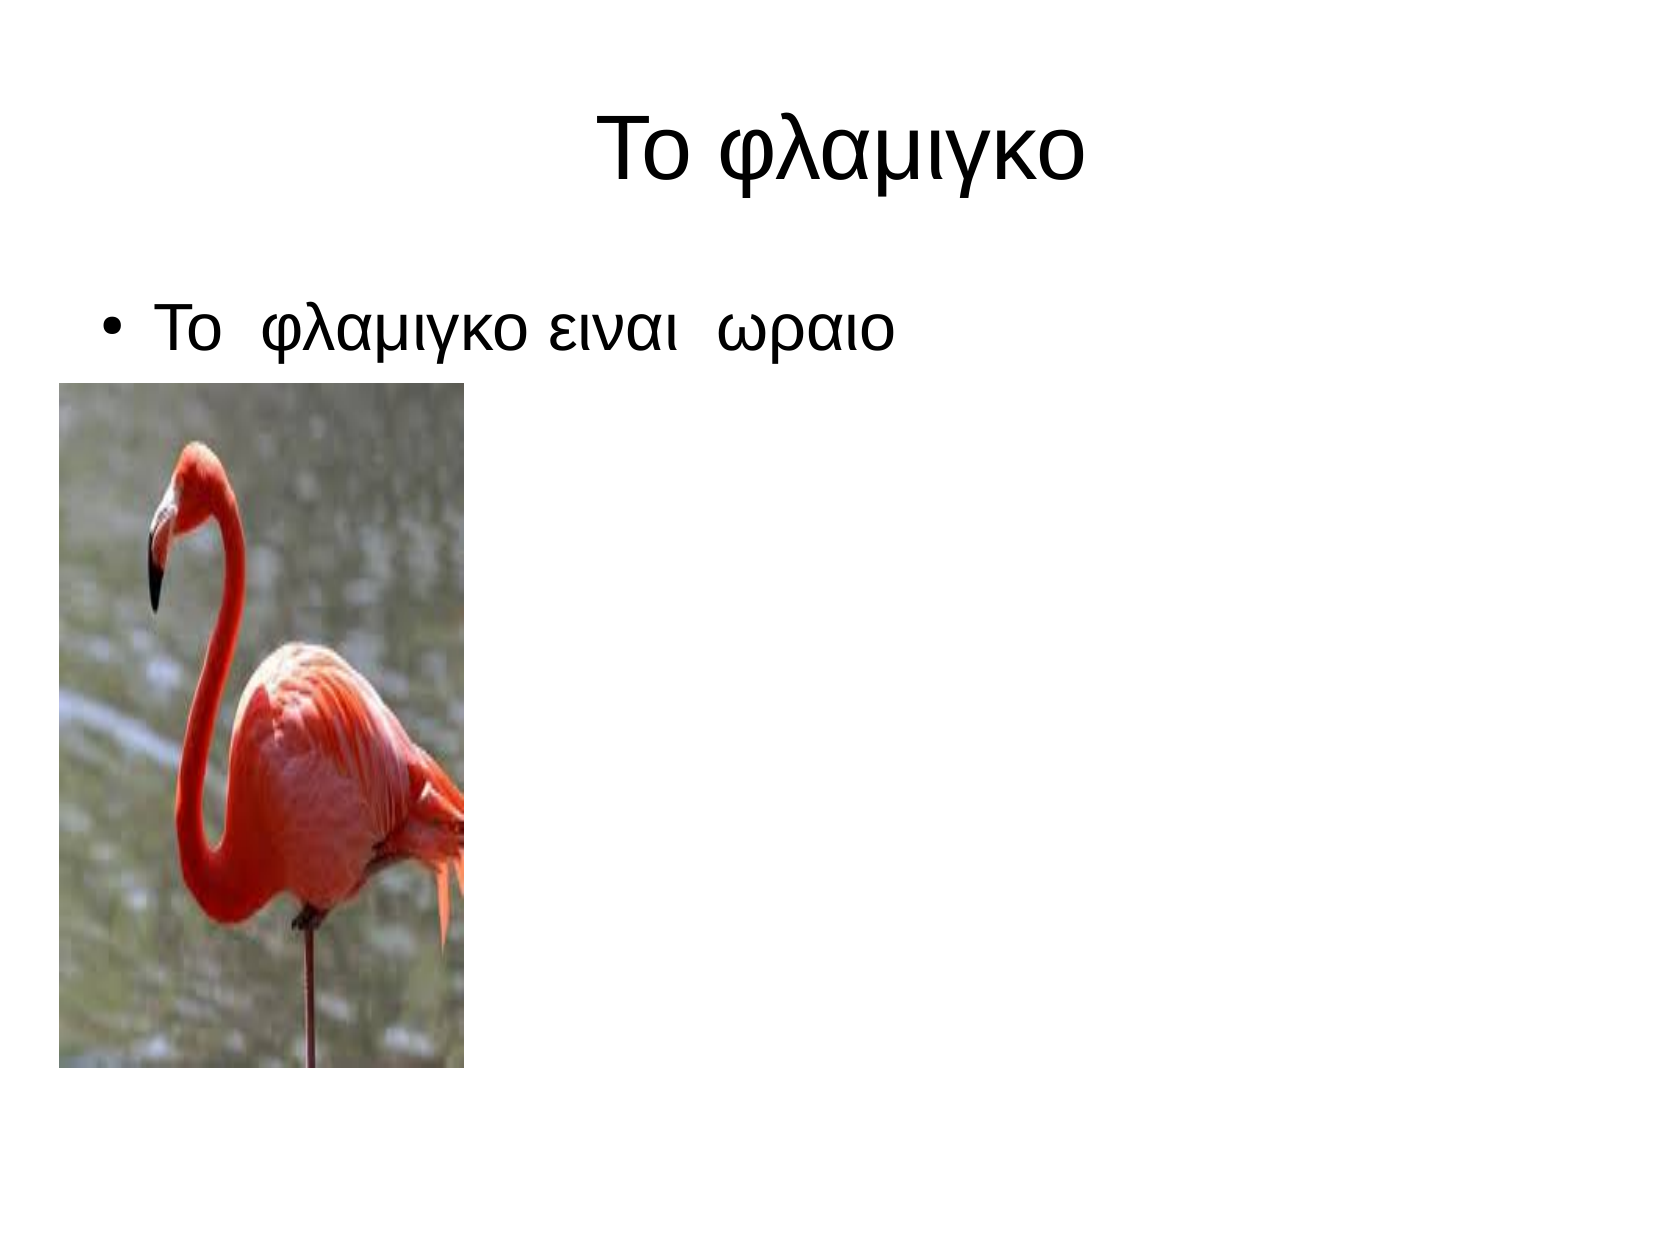

# Το φλαμιγκο
Το φλαμιγκο ειναι ωραιο